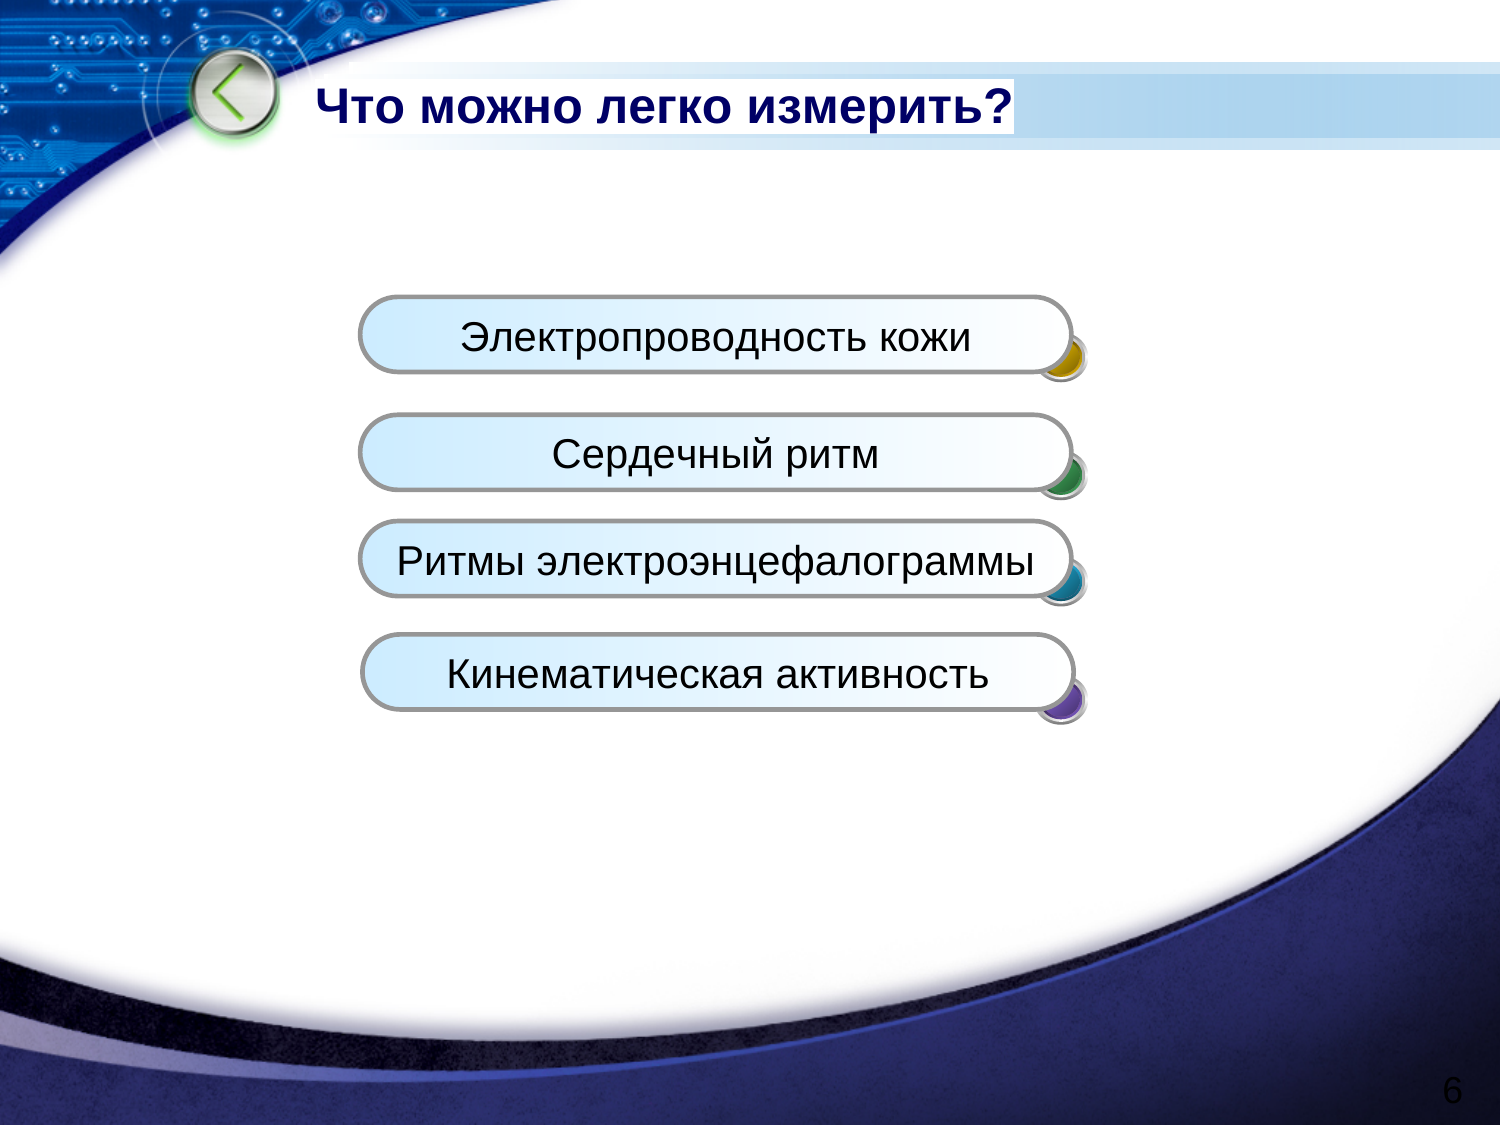

# Что можно легко измерить?
Электропроводность кожи
Сердечный ритм
Ритмы электроэнцефалограммы
Кинематическая активность